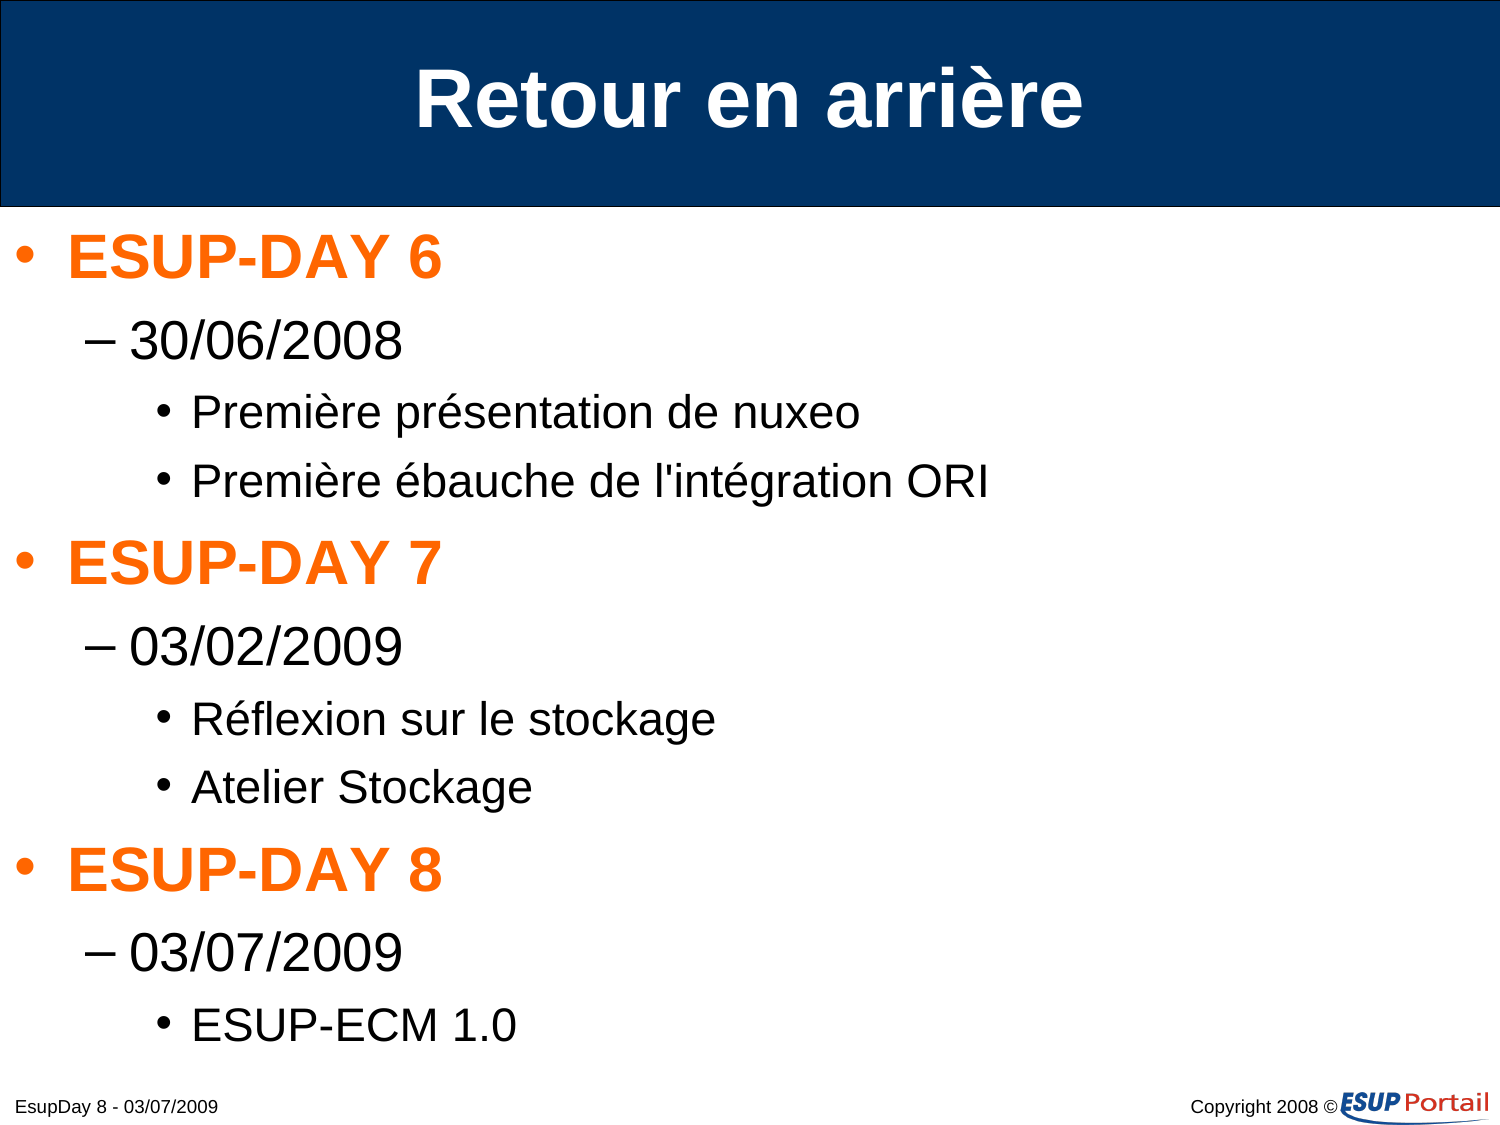

# Retour en arrière
ESUP-DAY 6
30/06/2008
Première présentation de nuxeo
Première ébauche de l'intégration ORI
ESUP-DAY 7
03/02/2009
Réflexion sur le stockage
Atelier Stockage
ESUP-DAY 8
03/07/2009
ESUP-ECM 1.0
EsupDay 8 - 03/07/2009